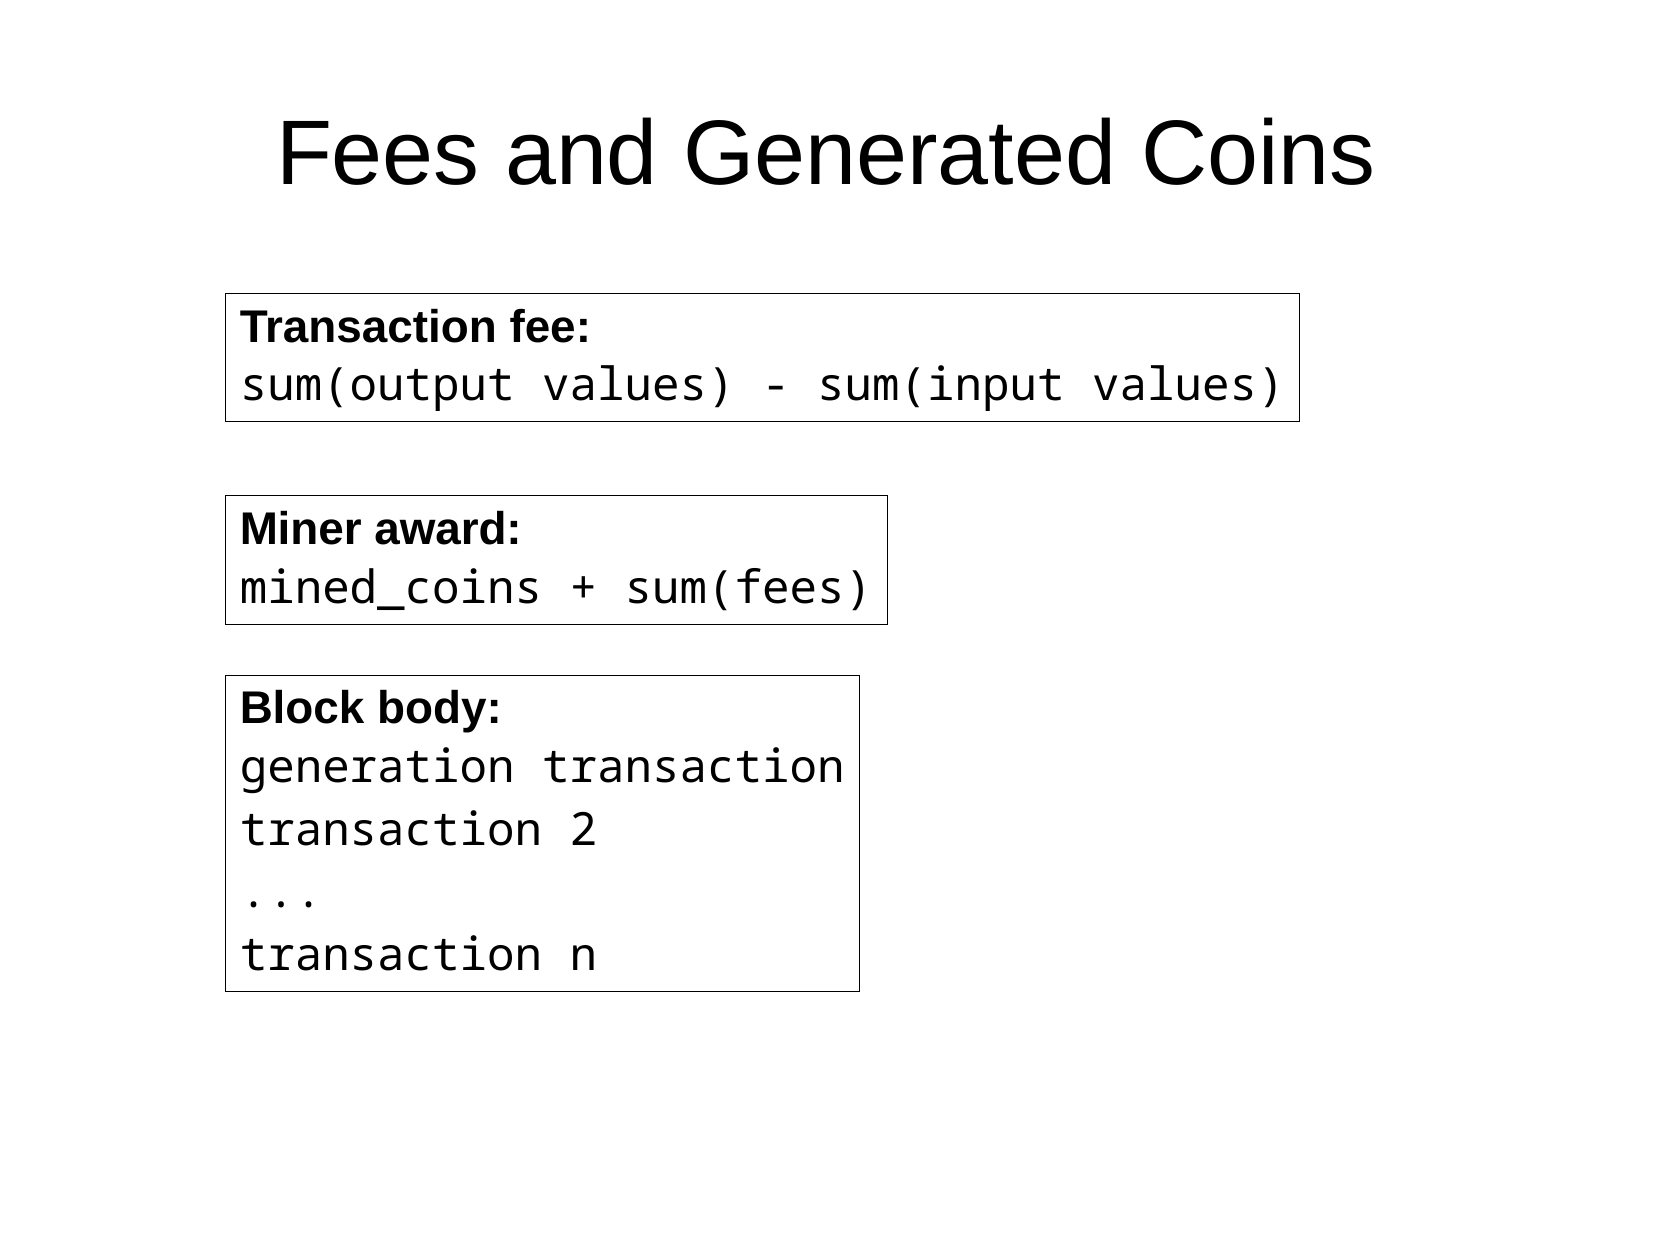

# Fees and Generated Coins
Transaction fee:
sum(output values) - sum(input values)
Miner award:
mined_coins + sum(fees)
Block body:
generation transaction
transaction 2
...
transaction n